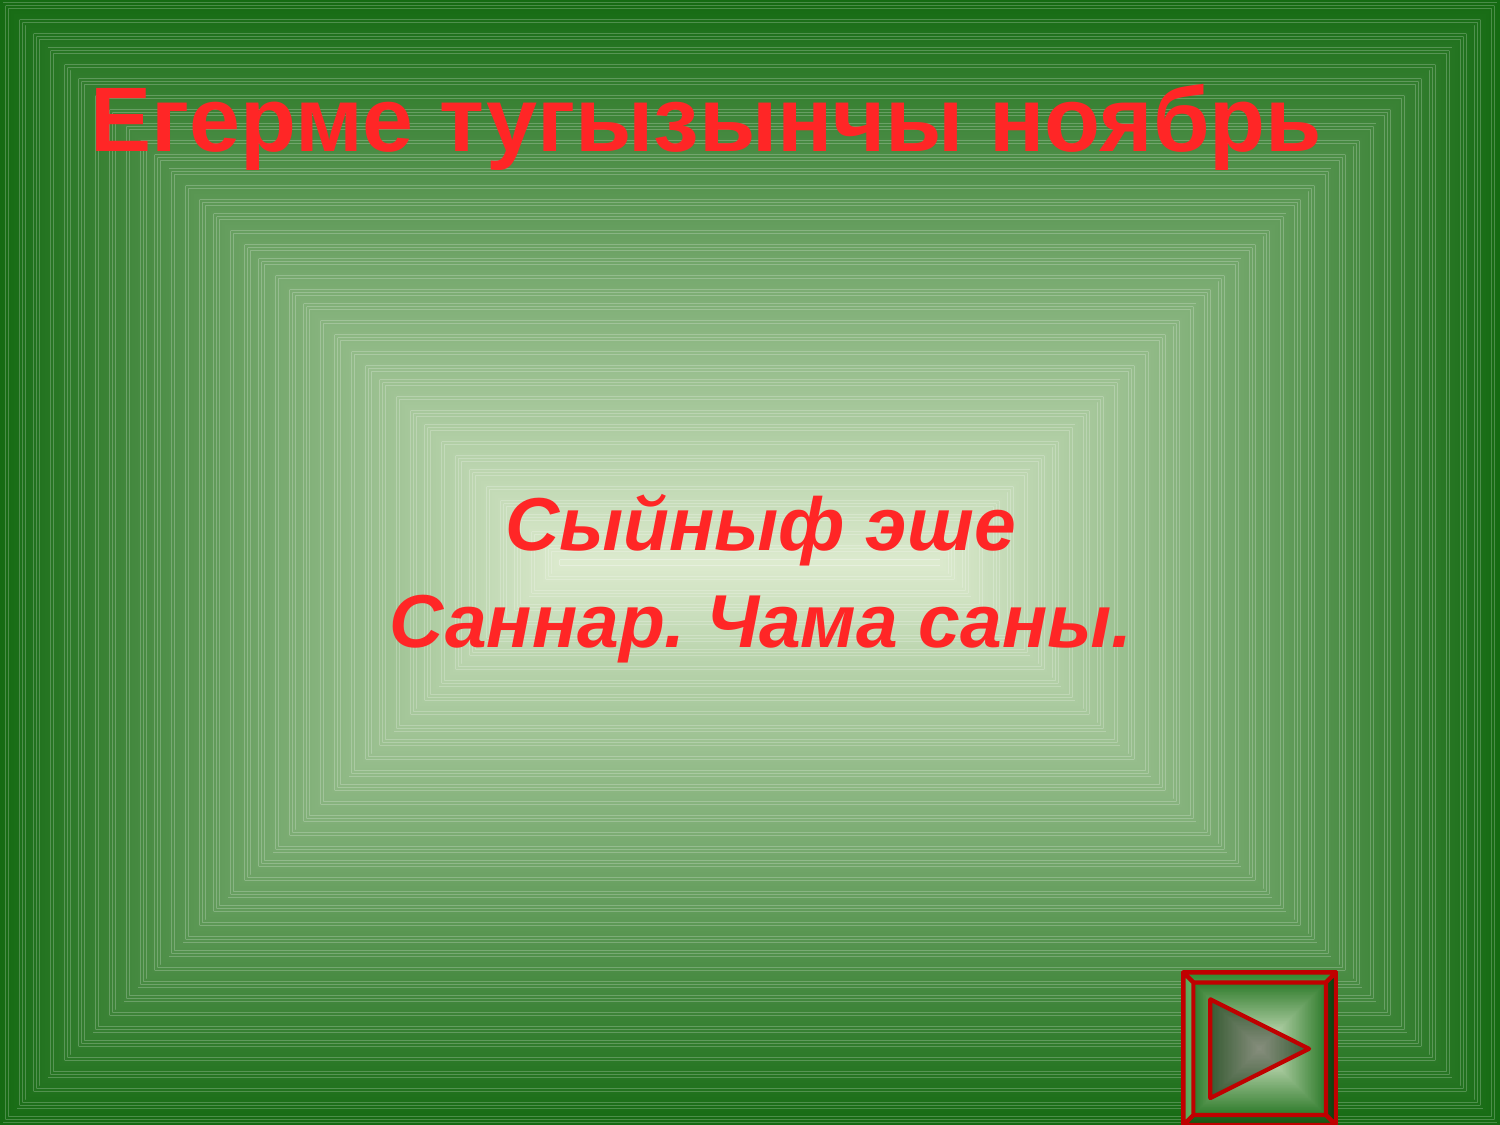

# Егерме тугызынчы ноябрь
Сыйныф эше
Саннар. Чама саны.